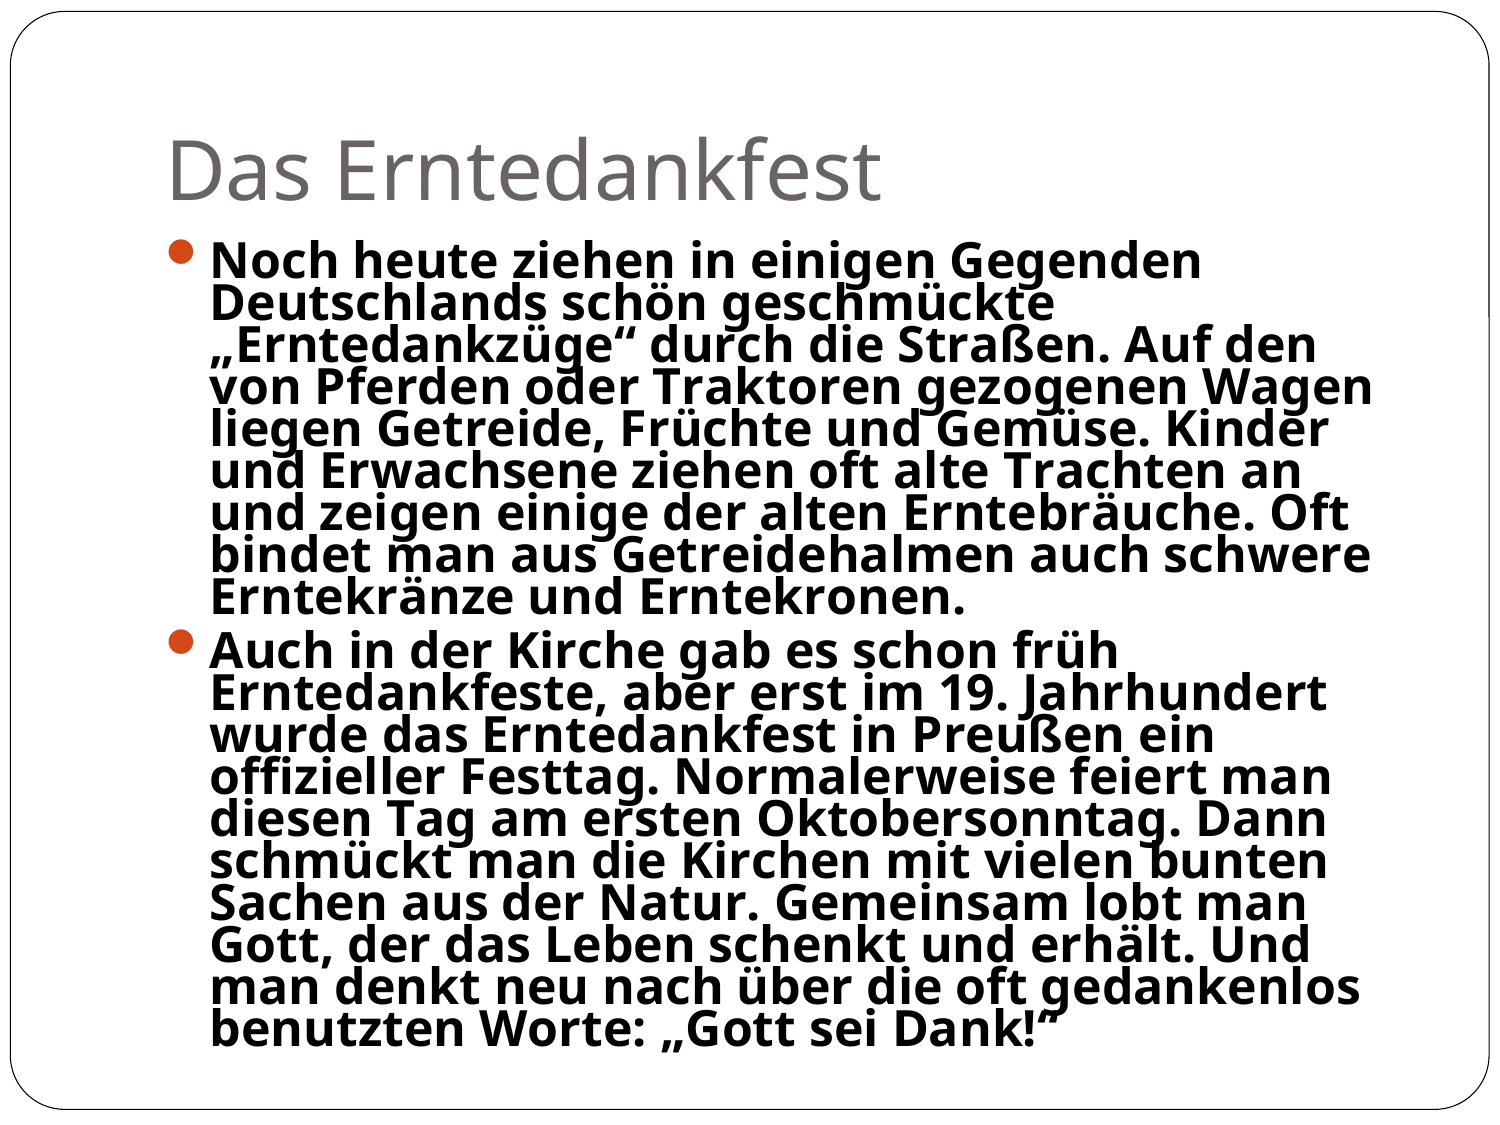

# Das Erntedankfest
Noch heute ziehen in einigen Gegenden Deutschlands schön geschmückte „Erntedankzüge“ durch die Straßen. Auf den von Pferden oder Traktoren gezogenen Wagen liegen Getreide, Früchte und Gemüse. Kinder und Erwachsene ziehen oft alte Trachten an und zeigen einige der alten Erntebräuche. Oft bindet man aus Getreidehalmen auch schwere Erntekränze und Erntekronen.
Auch in der Kirche gab es schon früh Erntedankfeste, aber erst im 19. Jahrhundert wurde das Erntedankfest in Preußen ein offizieller Festtag. Normalerweise feiert man diesen Tag am ersten Oktobersonntag. Dann schmückt man die Kirchen mit vielen bunten Sachen aus der Natur. Gemeinsam lobt man Gott, der das Leben schenkt und erhält. Und man denkt neu nach über die oft gedankenlos benutzten Worte: „Gott sei Dank!“